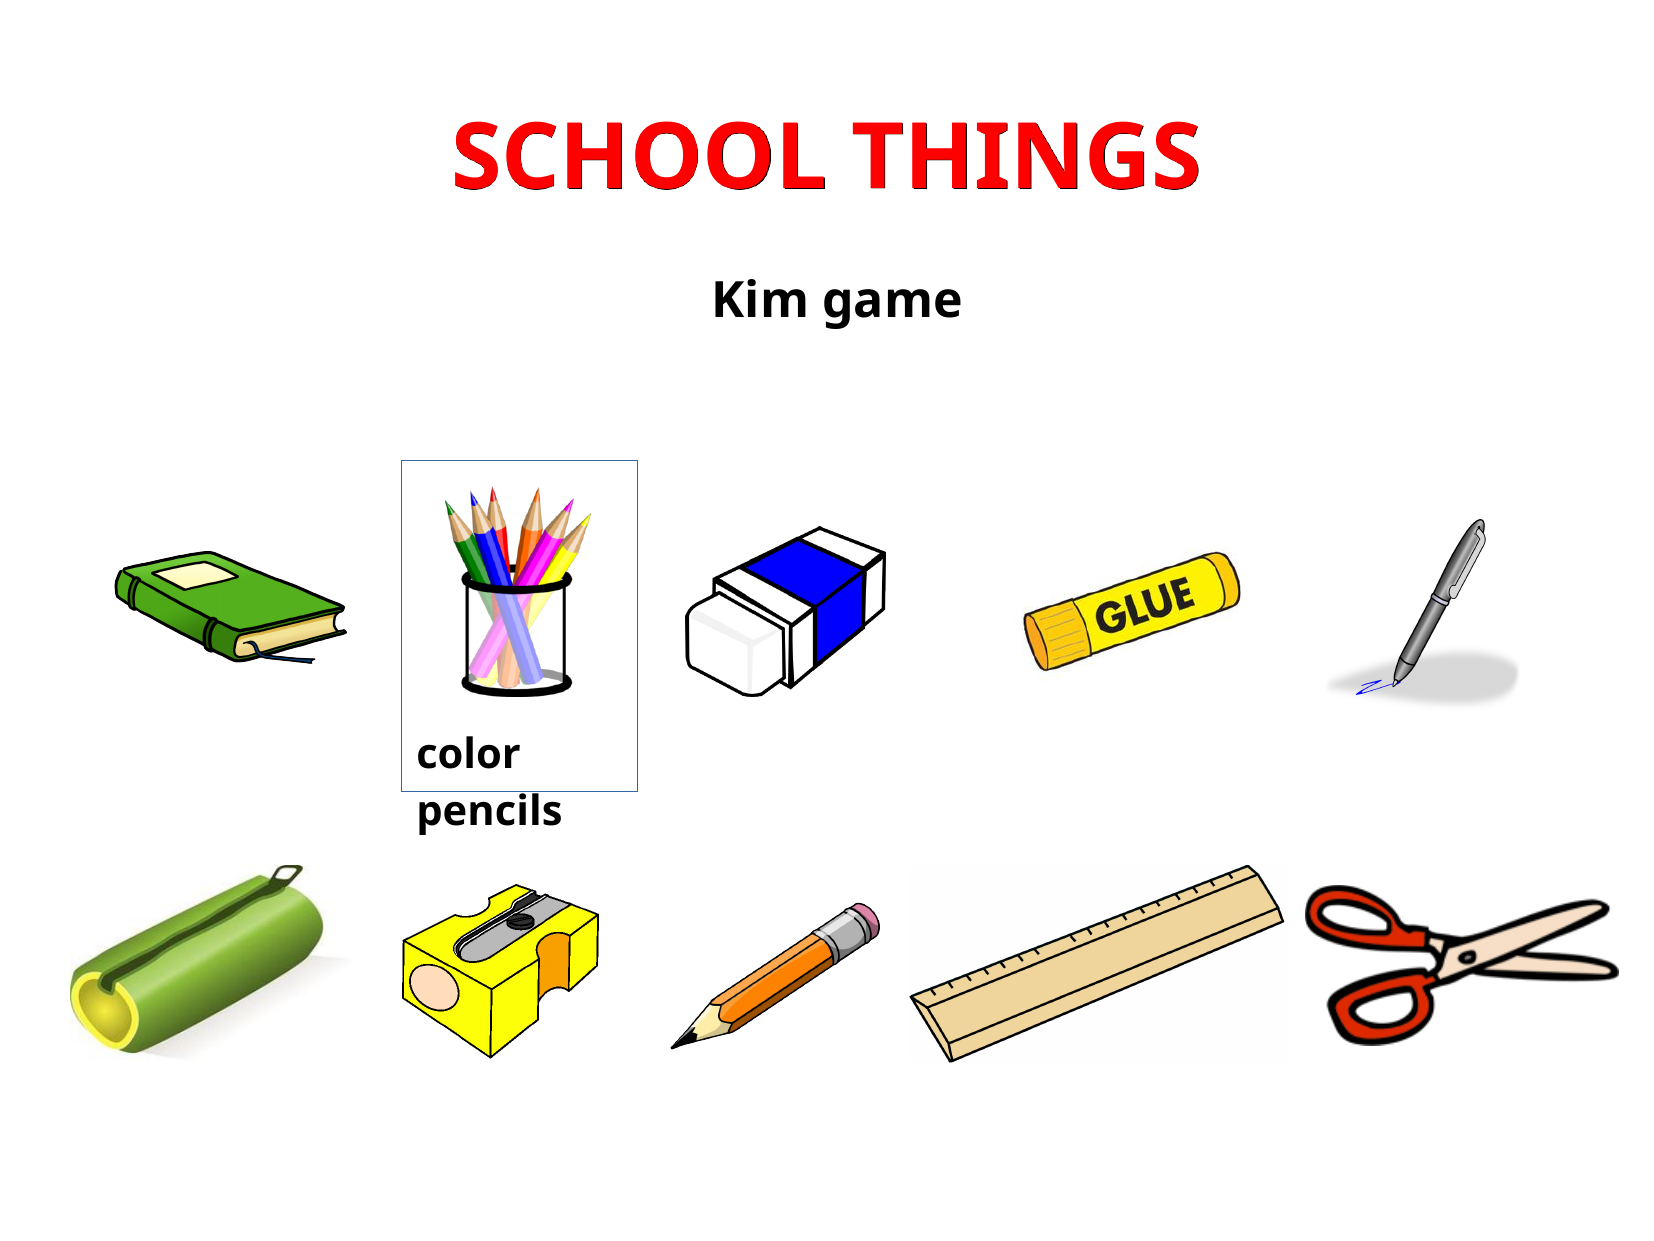

# SCHOOL THINGS
Kim game
color pencils